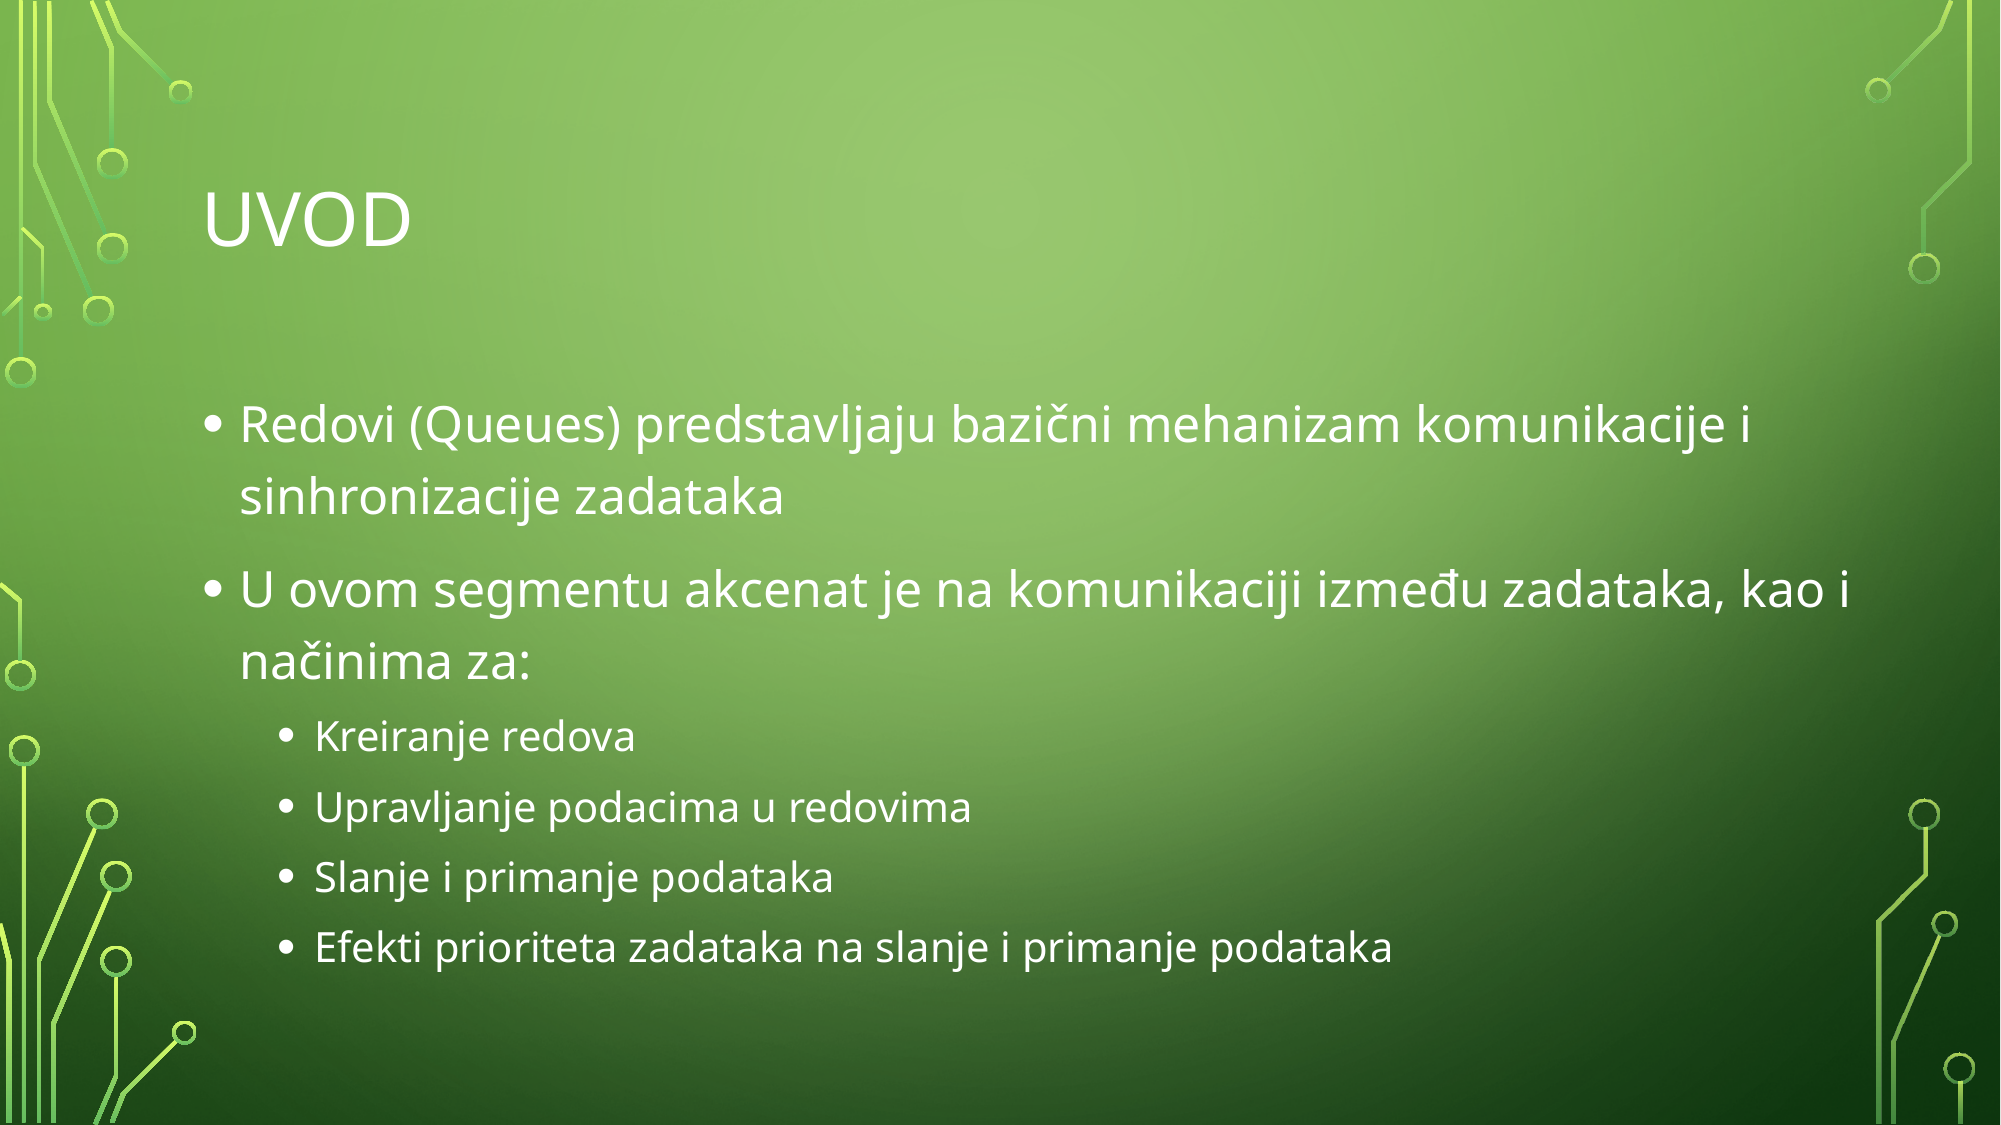

Uvod
Redovi (Queues) predstavljaju bazični mehanizam komunikacije i sinhronizacije zadataka
U ovom segmentu akcenat je na komunikaciji između zadataka, kao i načinima za:
Kreiranje redova
Upravljanje podacima u redovima
Slanje i primanje podataka
Efekti prioriteta zadataka na slanje i primanje podataka